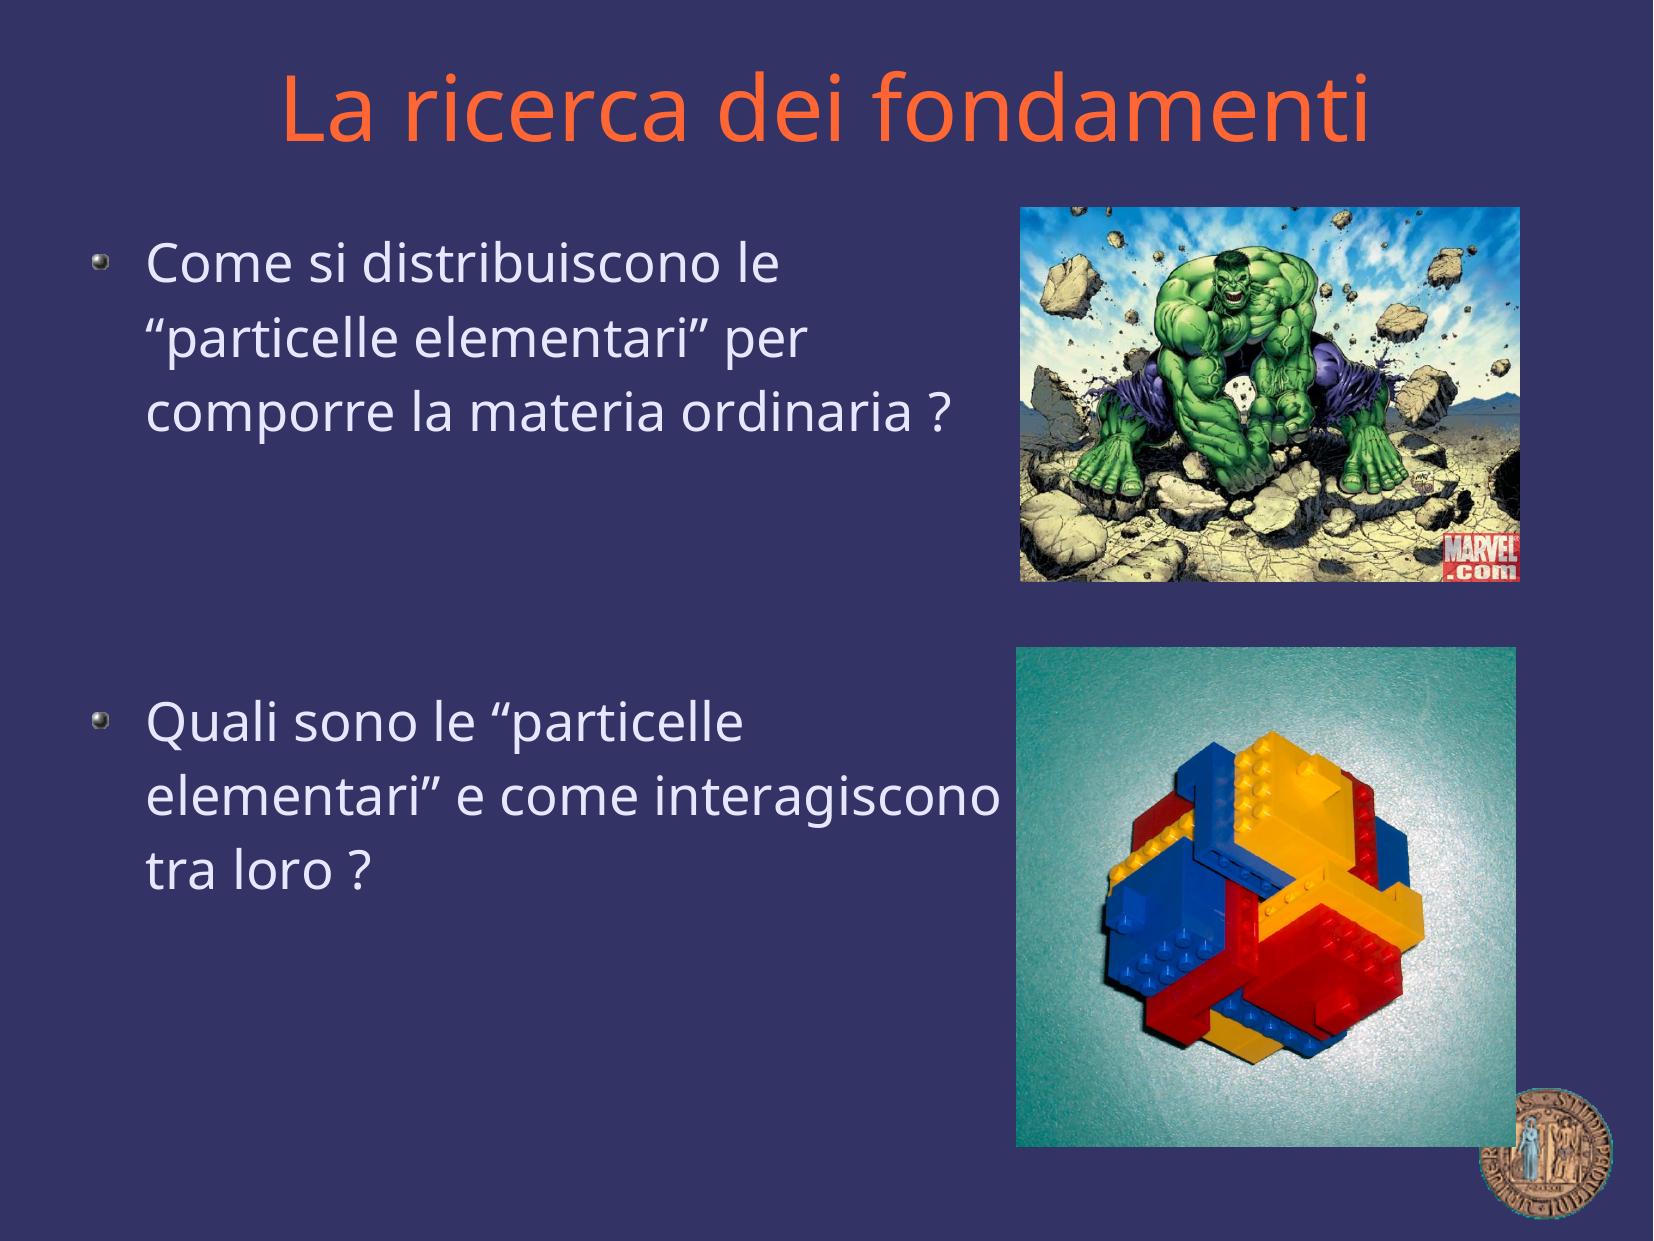

# La ricerca dei fondamenti
Come si distribuiscono le “particelle elementari” per comporre la materia ordinaria ?
Quali sono le “particelle elementari” e come interagiscono tra loro ?